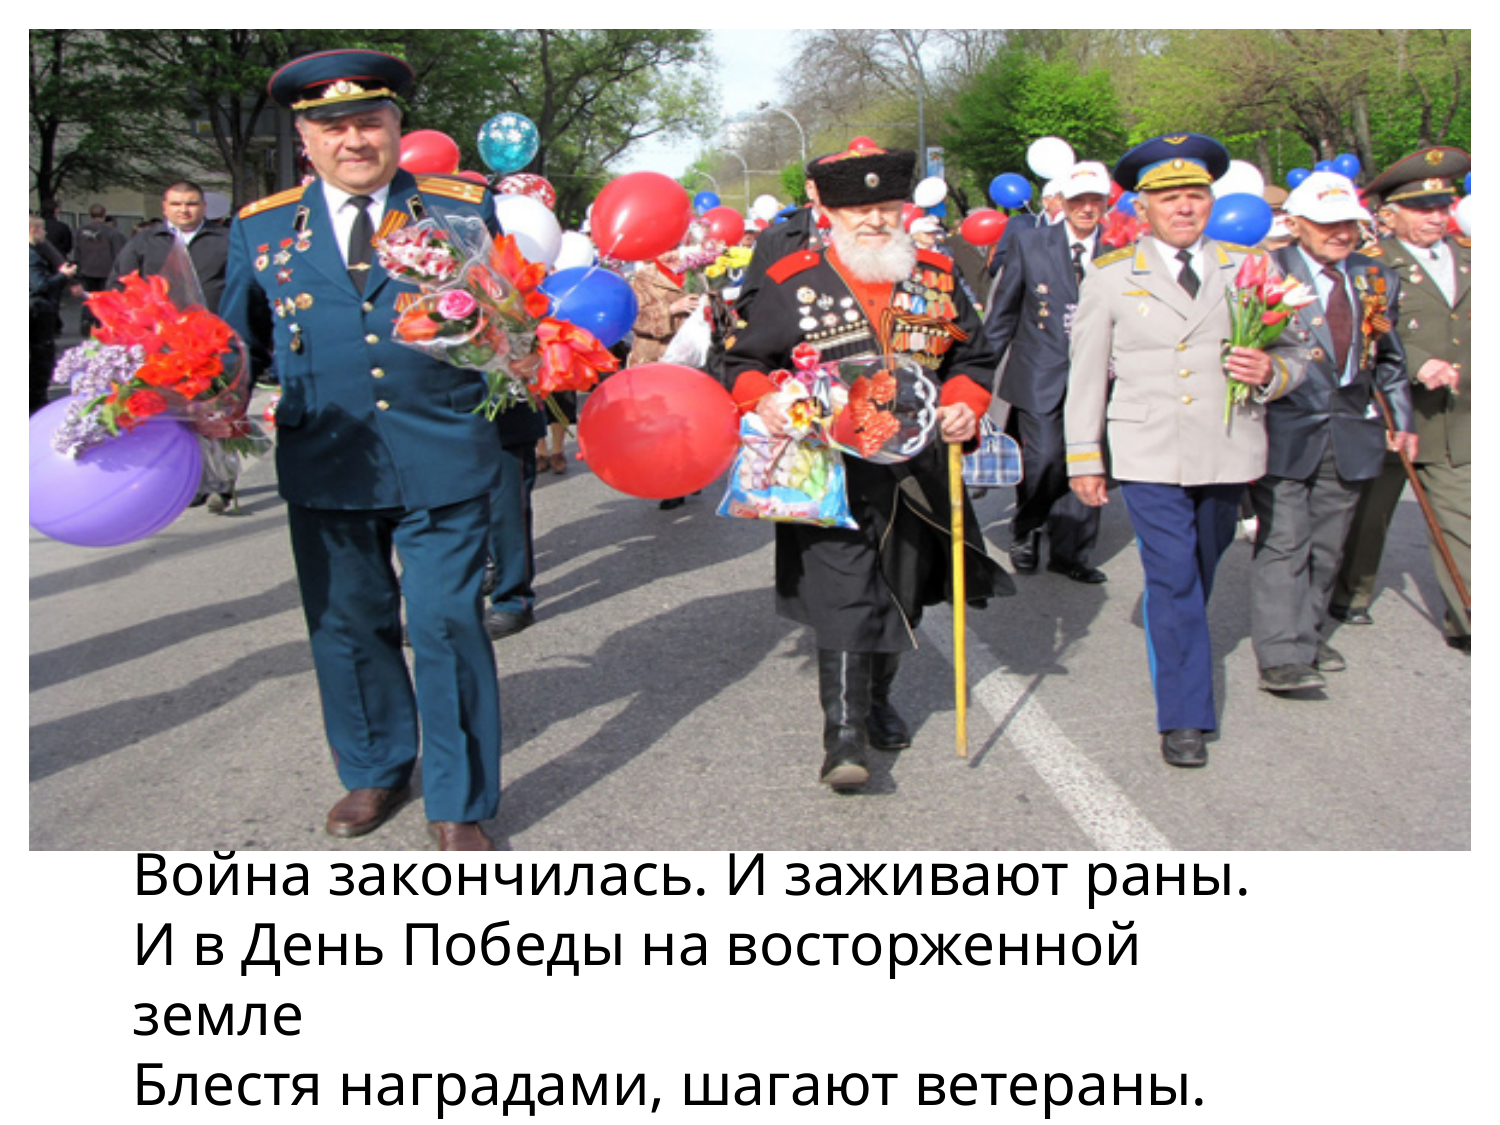

Война закончилась. И заживают раны.
И в День Победы на восторженной земле
Блестя наградами, шагают ветераны.
Фронтовики, герои совесть наших дней.